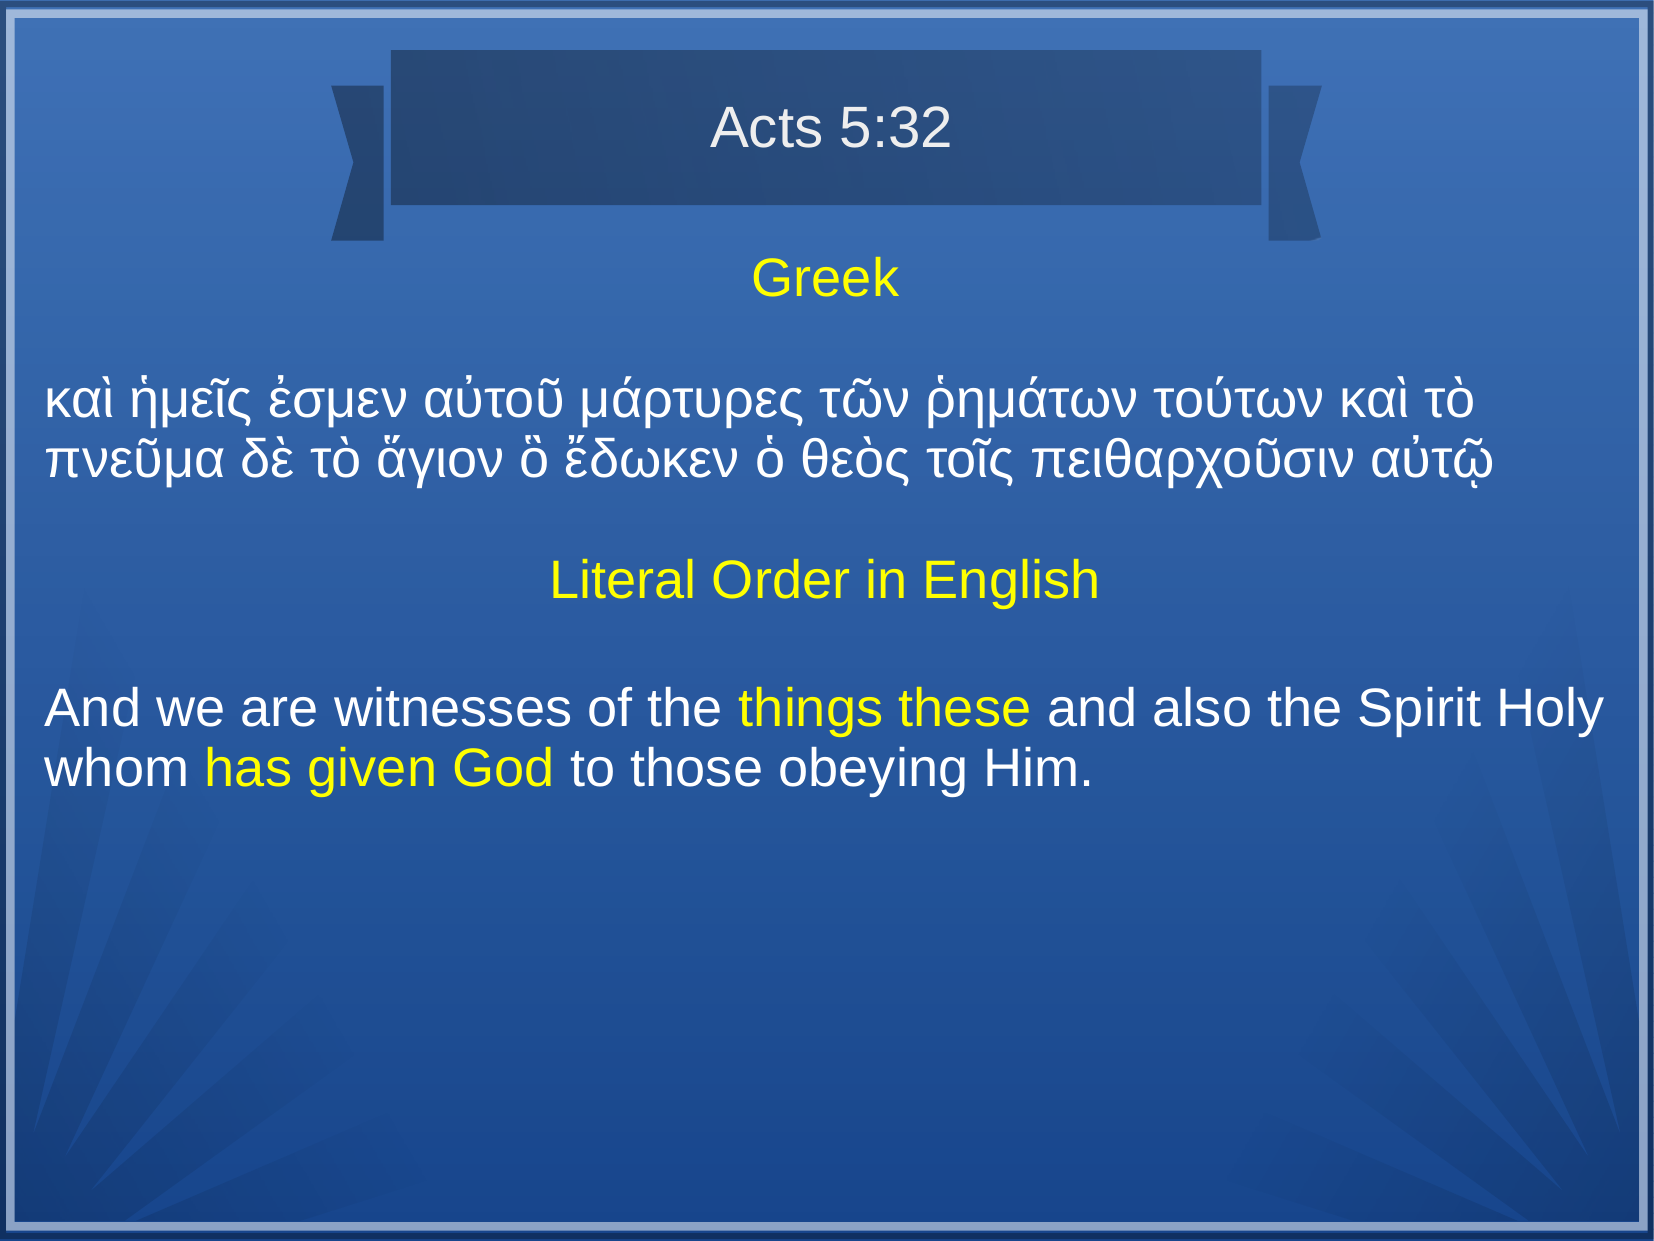

Acts 5:32
Greek
καὶ ἡμεῖς ἐσμεν αὐτοῦ μάρτυρες τῶν ῥημάτων τούτων καὶ τὸ πνεῦμα δὲ τὸ ἅγιον ὃ ἔδωκεν ὁ θεὸς τοῖς πειθαρχοῦσιν αὐτῷ
Literal Order in English
And we are witnesses of the things these and also the Spirit Holy whom has given God to those obeying Him.